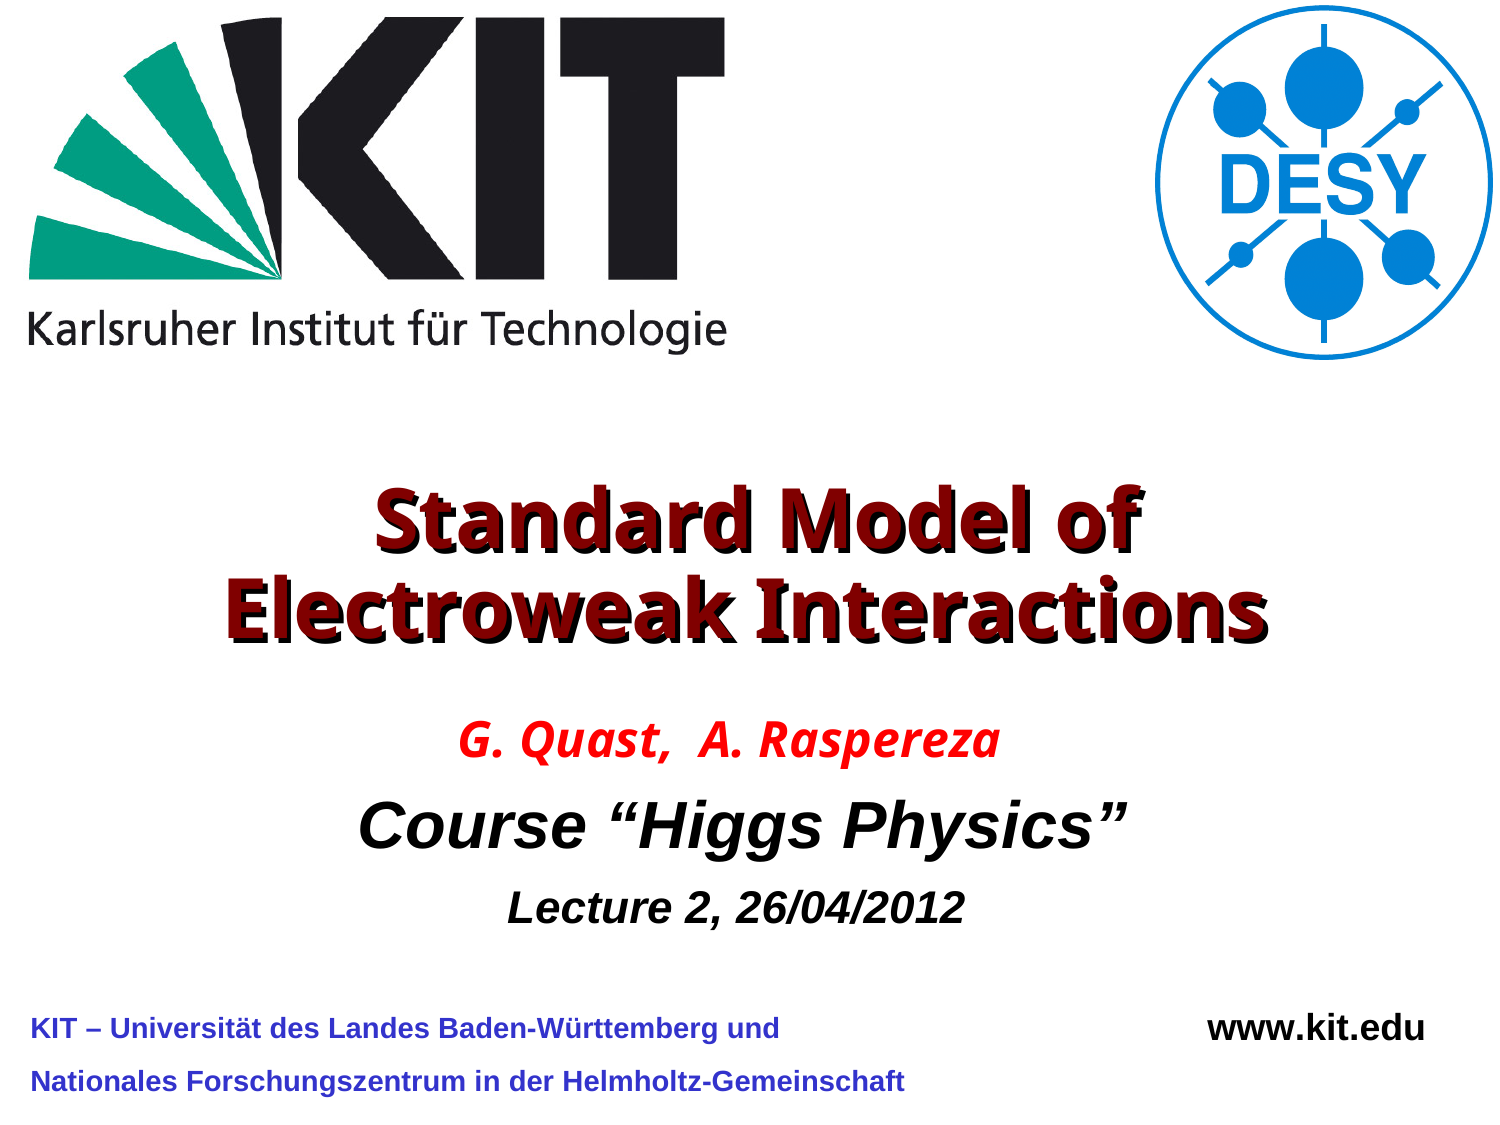

Standard Model of
Electroweak Interactions
G. Quast, A. Raspereza
Course “Higgs Physics”
Lecture 2, 26/04/2012
KIT – Universität des Landes Baden-Württemberg und
Nationales Forschungszentrum in der Helmholtz-Gemeinschaft
www.kit.edu